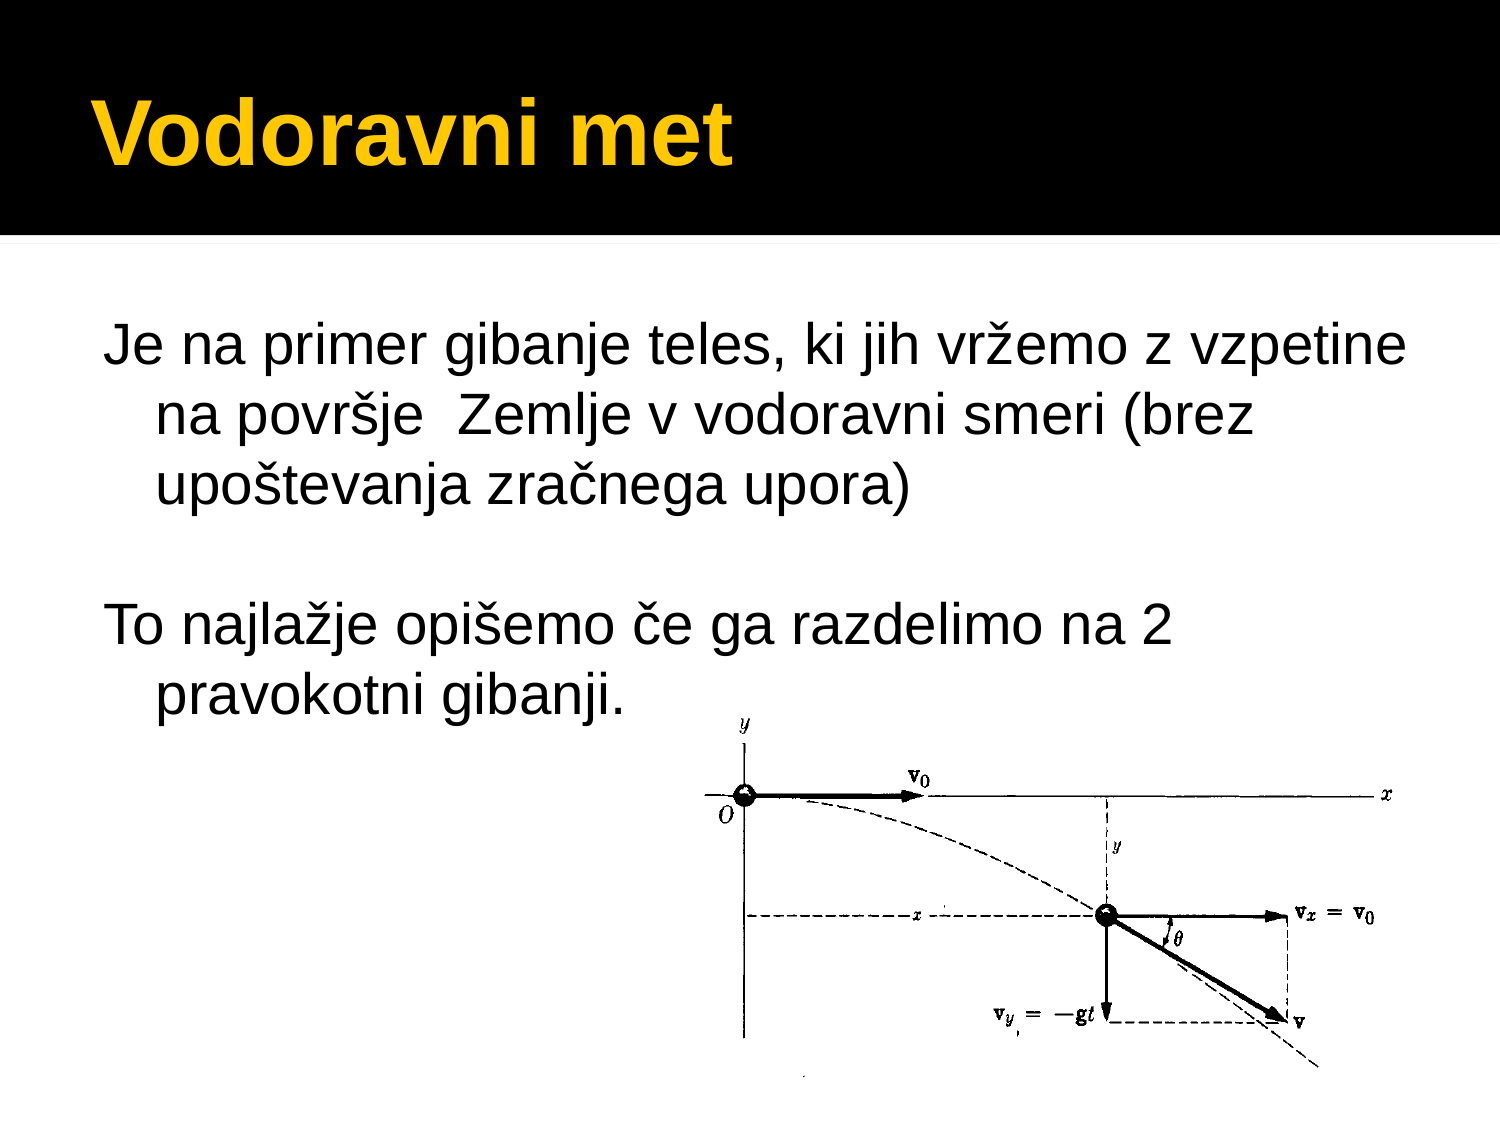

# Vodoravni met
Je na primer gibanje teles, ki jih vržemo z vzpetine na površje Zemlje v vodoravni smeri (brez upoštevanja zračnega upora)
To najlažje opišemo če ga razdelimo na 2 pravokotni gibanji.